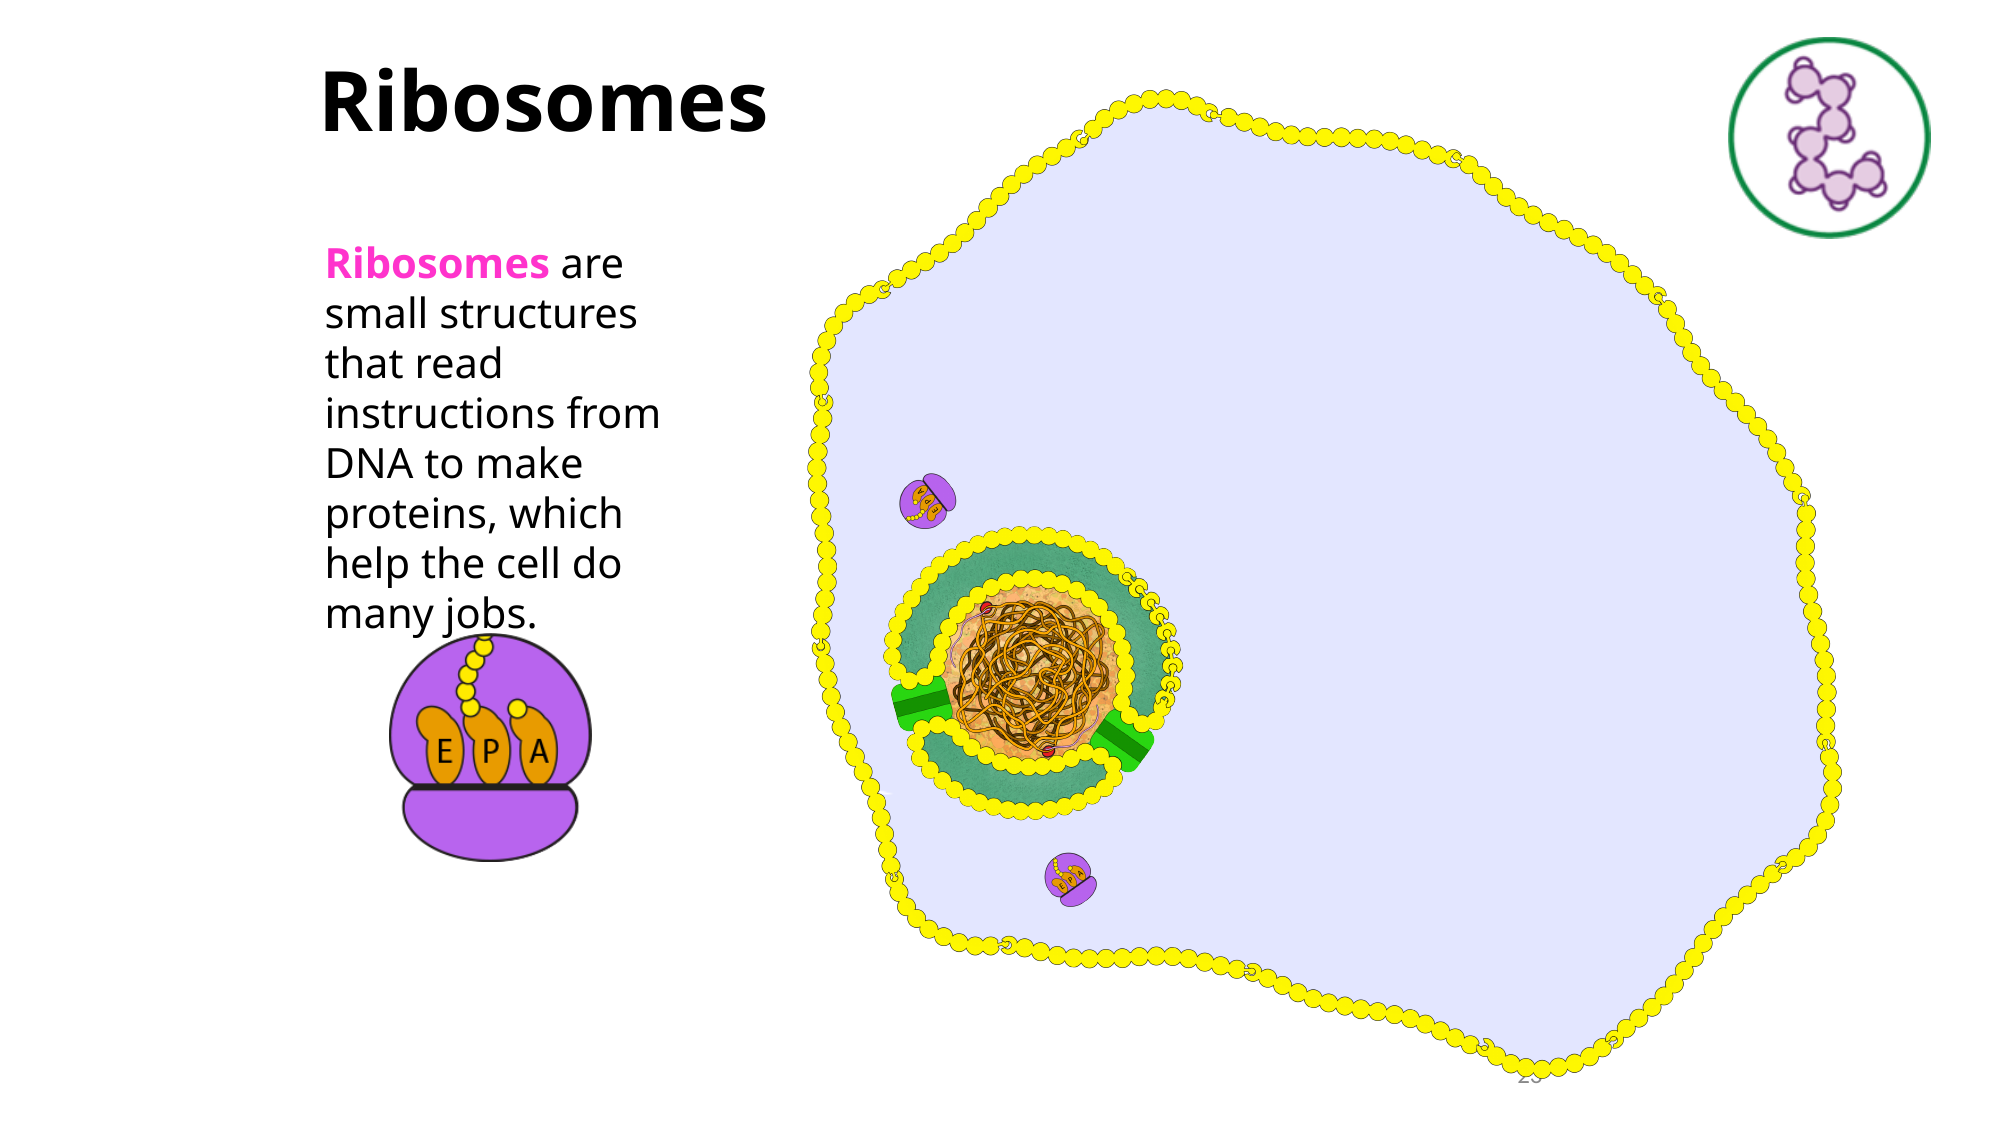

Ribosomes
Ribosomes are small structures that read instructions from DNA to make proteins, which help the cell do many jobs.